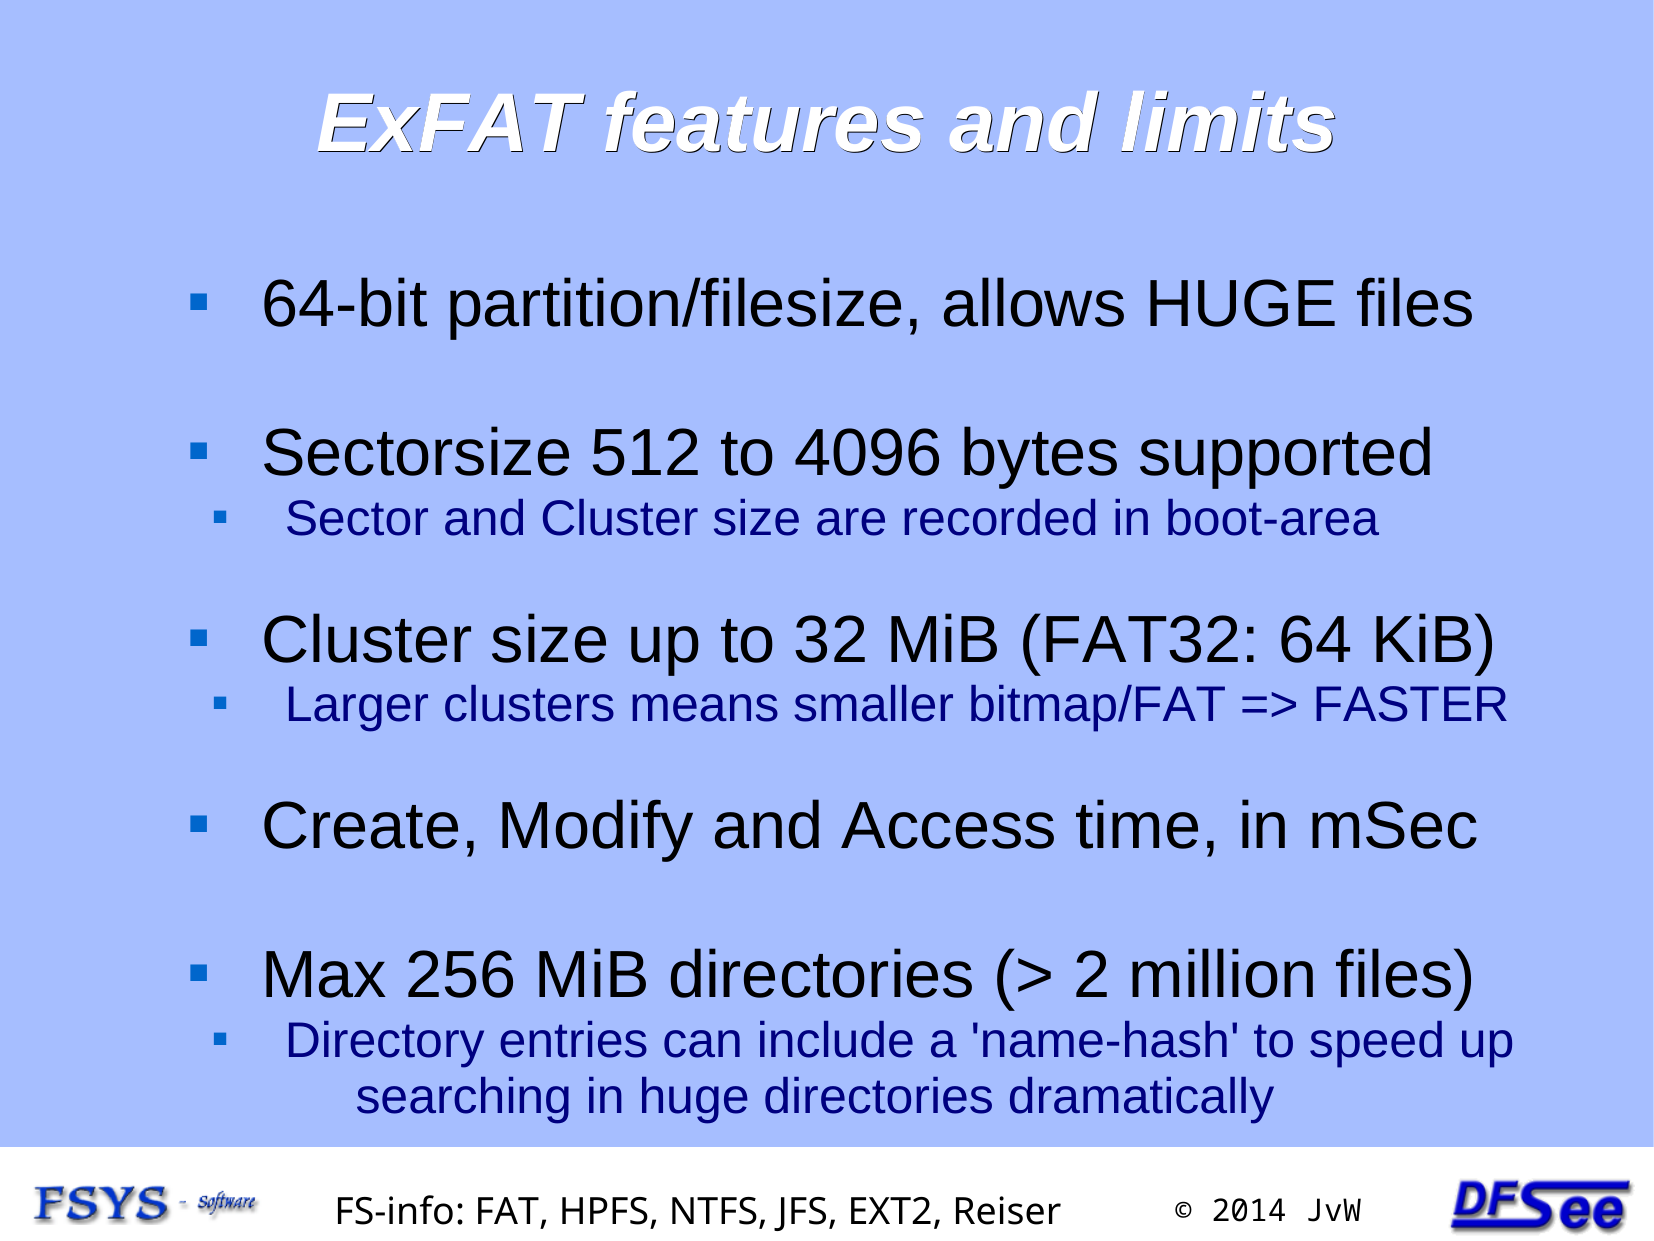

# ExFAT features and limits
64-bit partition/filesize, allows HUGE files
Sectorsize 512 to 4096 bytes supported
Sector and Cluster size are recorded in boot-area
Cluster size up to 32 MiB (FAT32: 64 KiB)
Larger clusters means smaller bitmap/FAT => FASTER
Create, Modify and Access time, in mSec
Max 256 MiB directories (> 2 million files)
Directory entries can include a 'name-hash' to speed up searching in huge directories dramatically